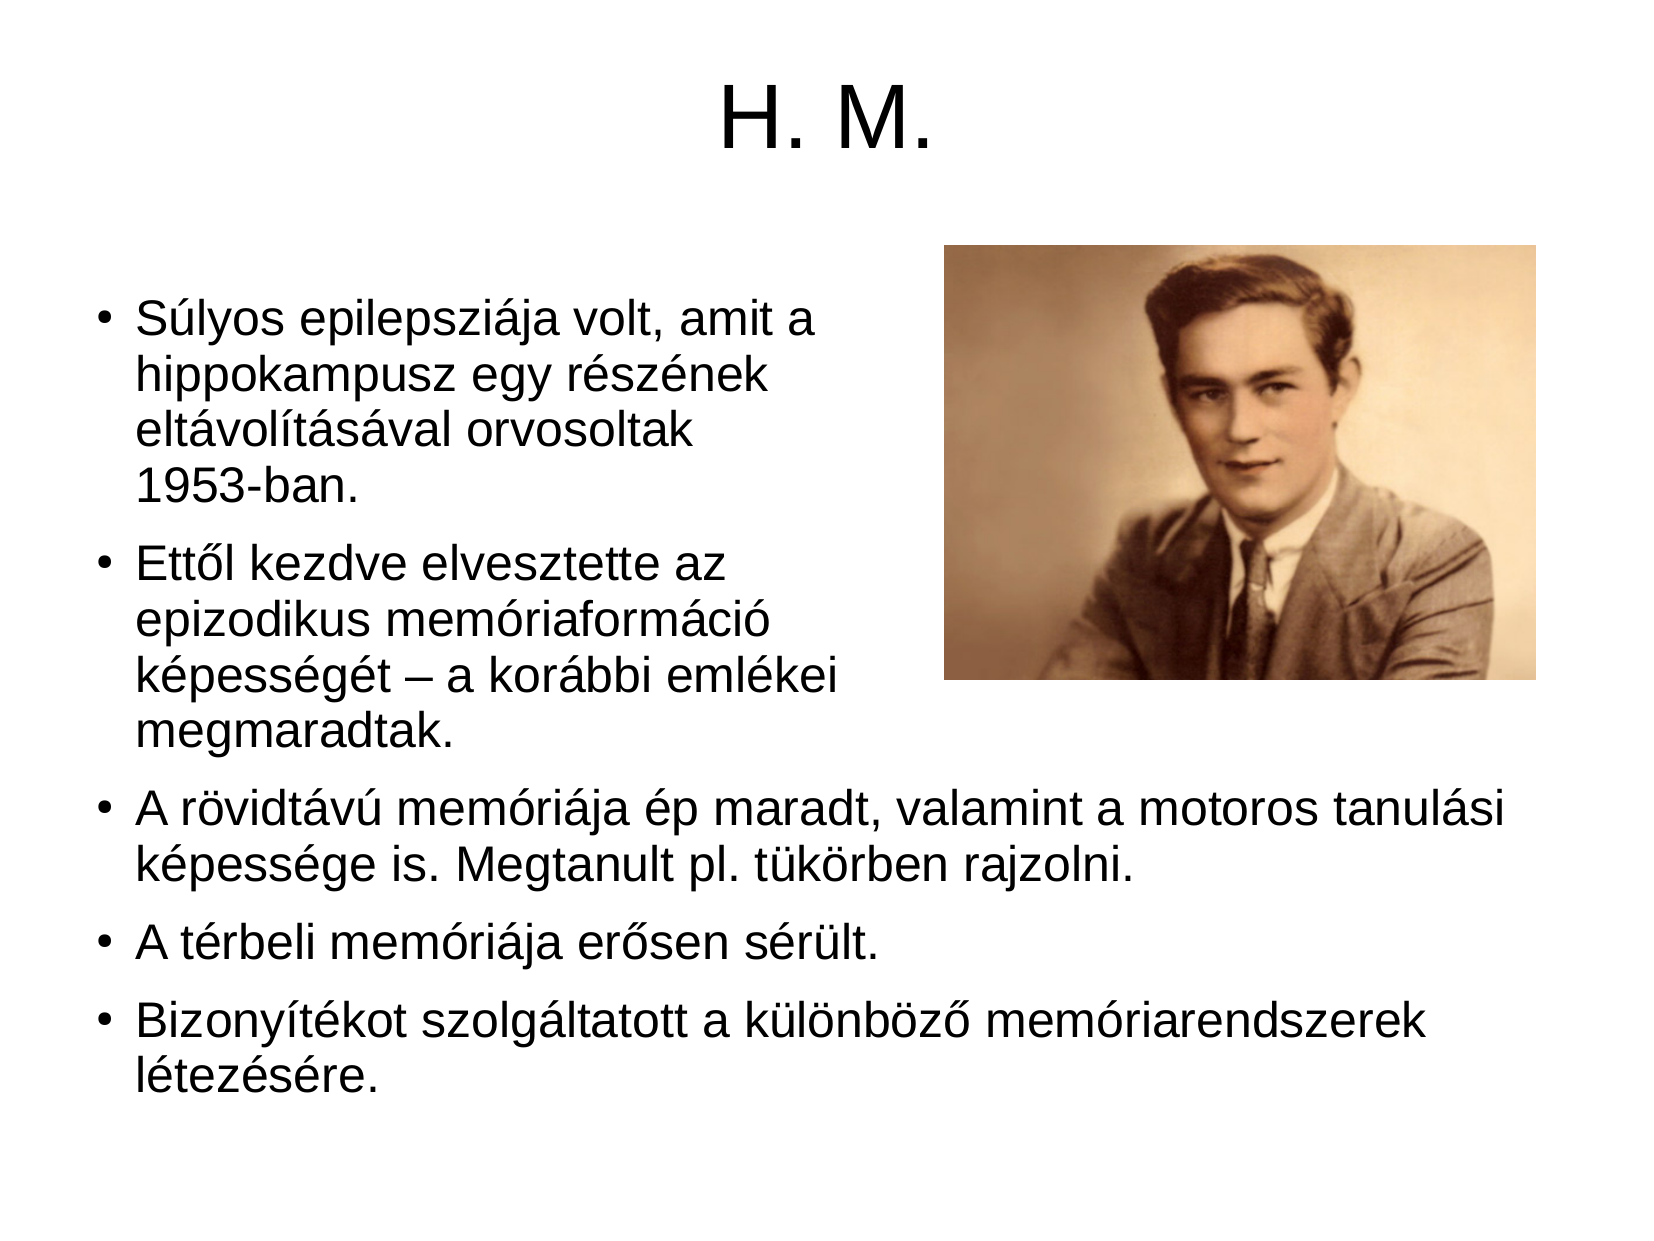

# H. M.
Súlyos epilepsziája volt, amit a
hippokampusz egy részének
eltávolításával orvosoltak
1953-ban.
Ettől kezdve elvesztette az
epizodikus memóriaformáció
képességét – a korábbi emlékei
megmaradtak.
A rövidtávú memóriája ép maradt, valamint a motoros tanulási képessége is. Megtanult pl. tükörben rajzolni.
A térbeli memóriája erősen sérült.
Bizonyítékot szolgáltatott a különböző memóriarendszerek létezésére.